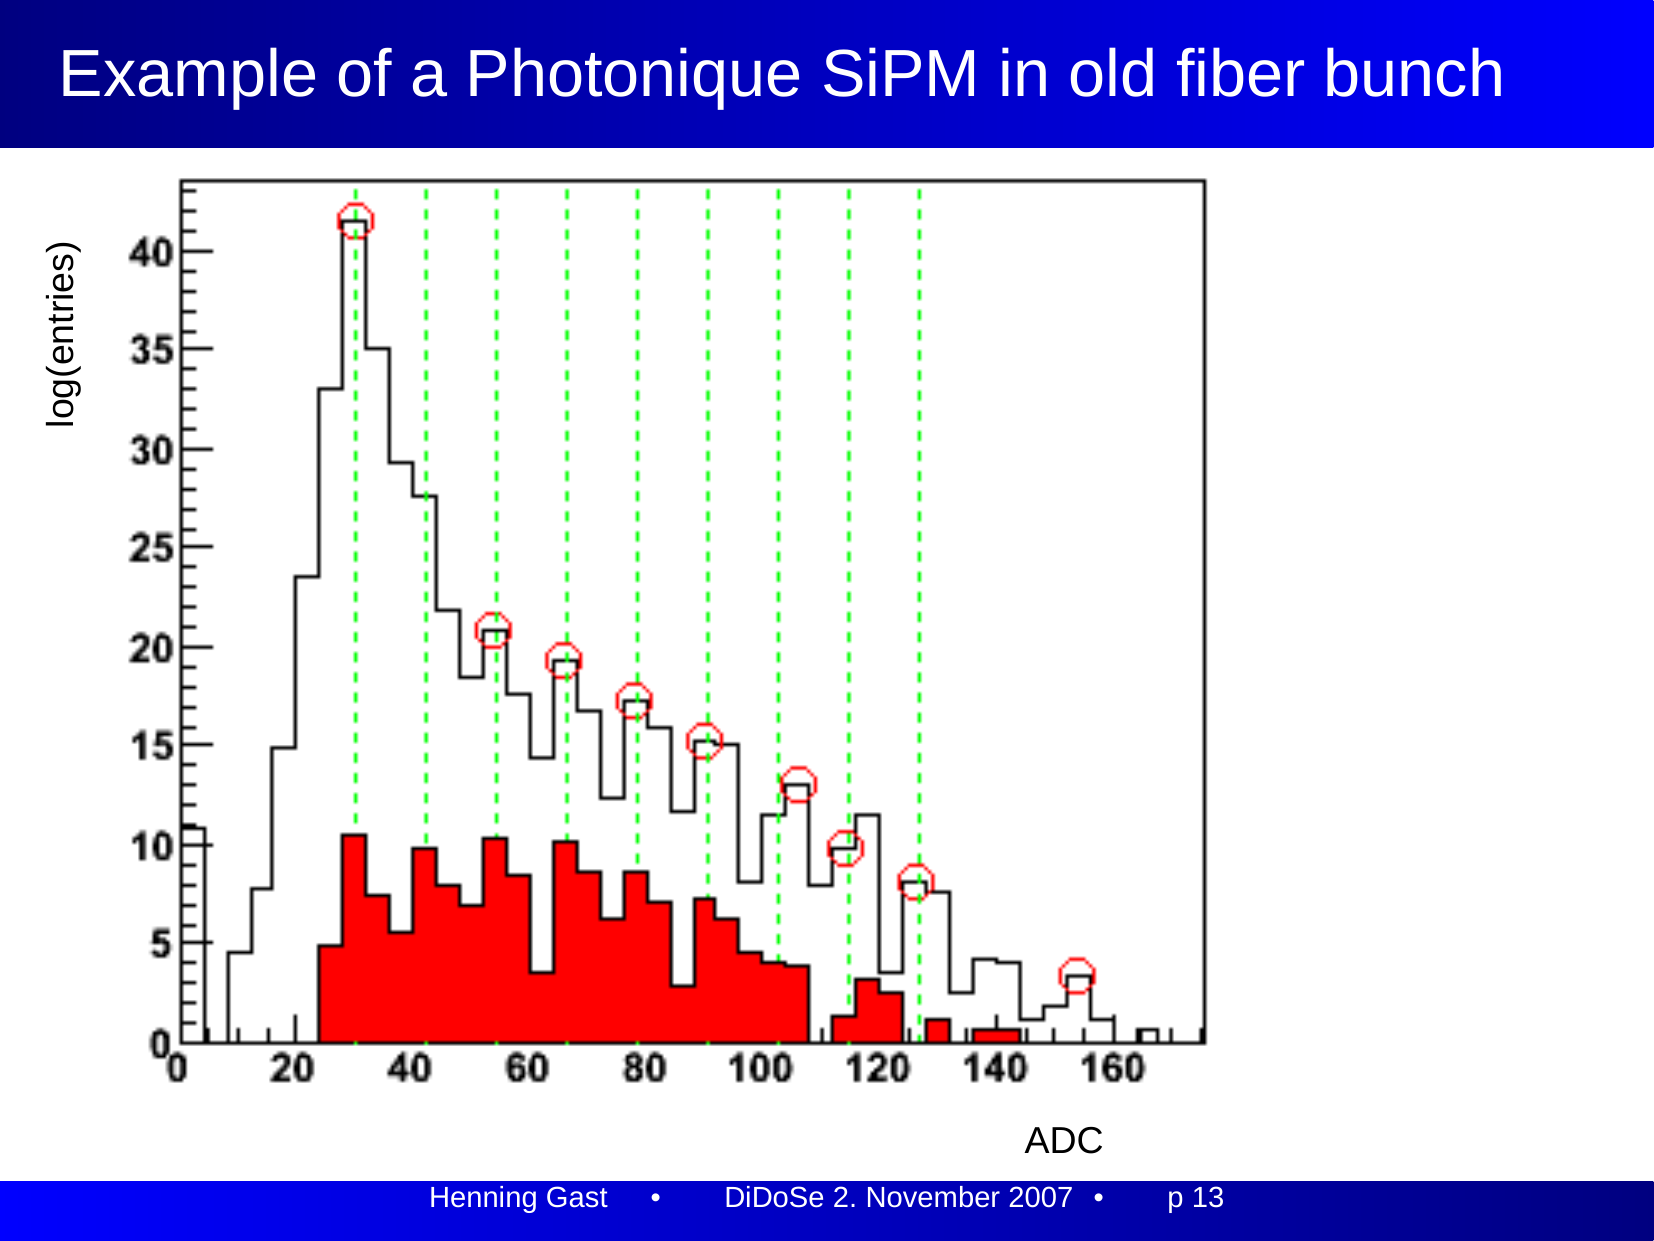

# Example of a Photonique SiPM in old fiber bunch
log(entries)
ADC